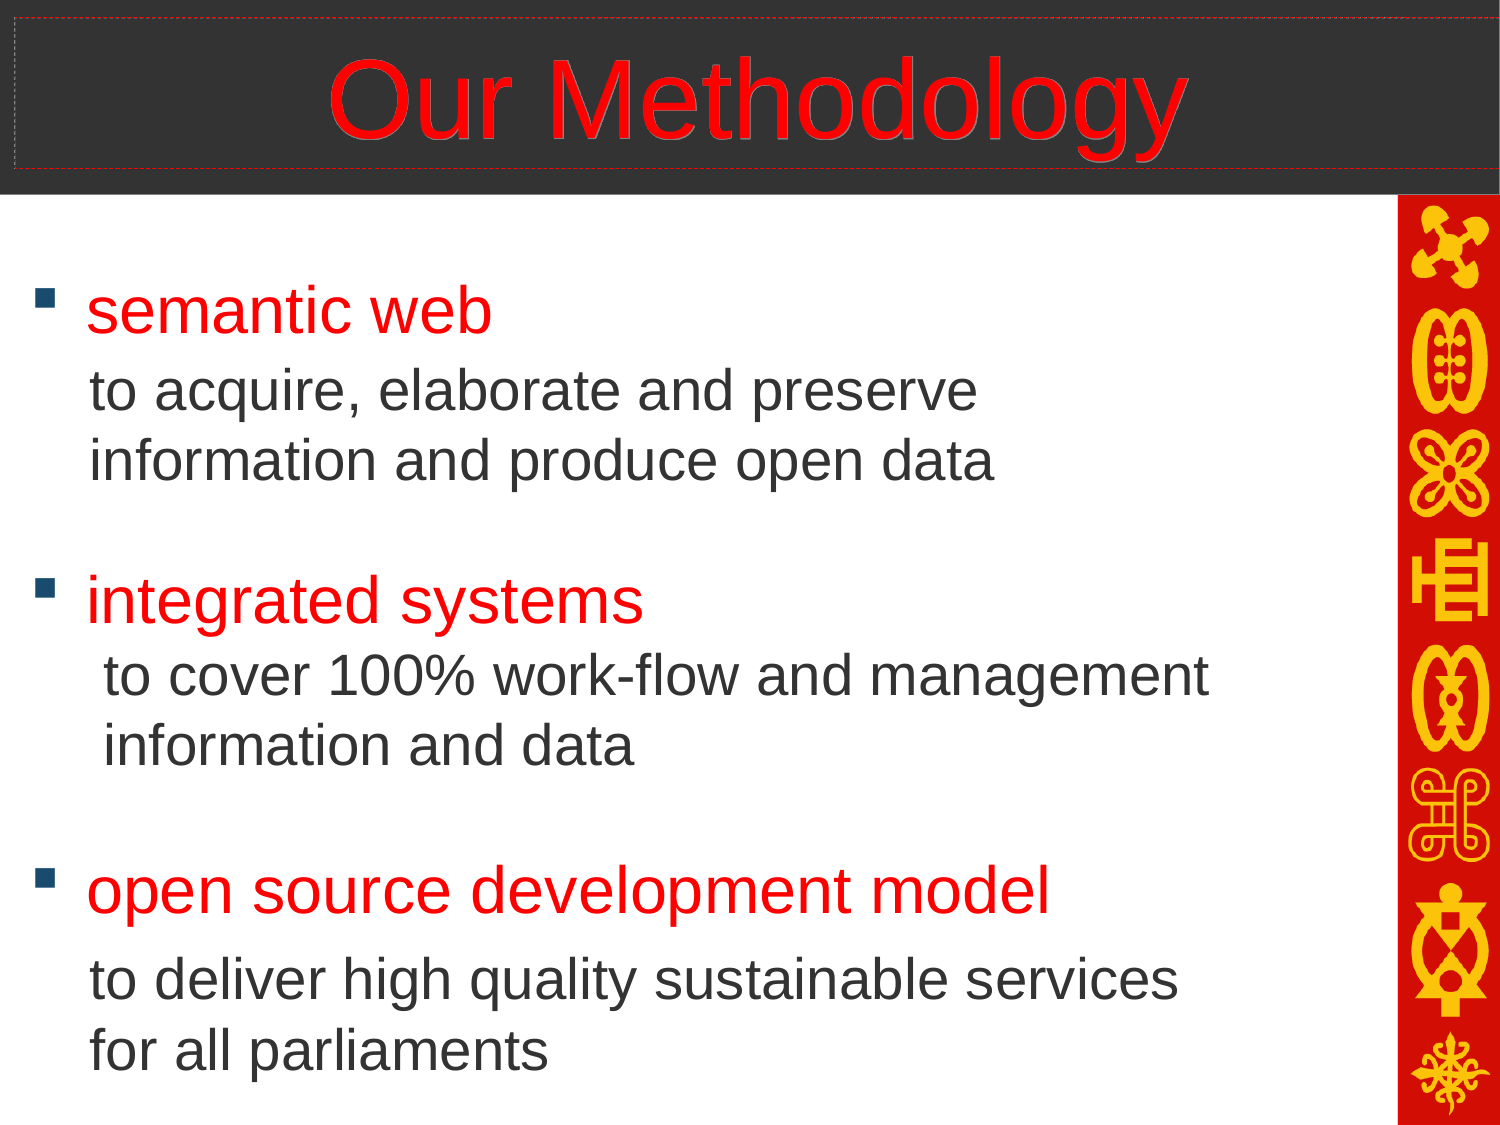

# Our Methodology
semantic web
integrated systems
open source development model
to acquire, elaborate and preserve information and produce open data
to cover 100% work-flow and management information and data
to deliver high quality sustainable services
for all parliaments